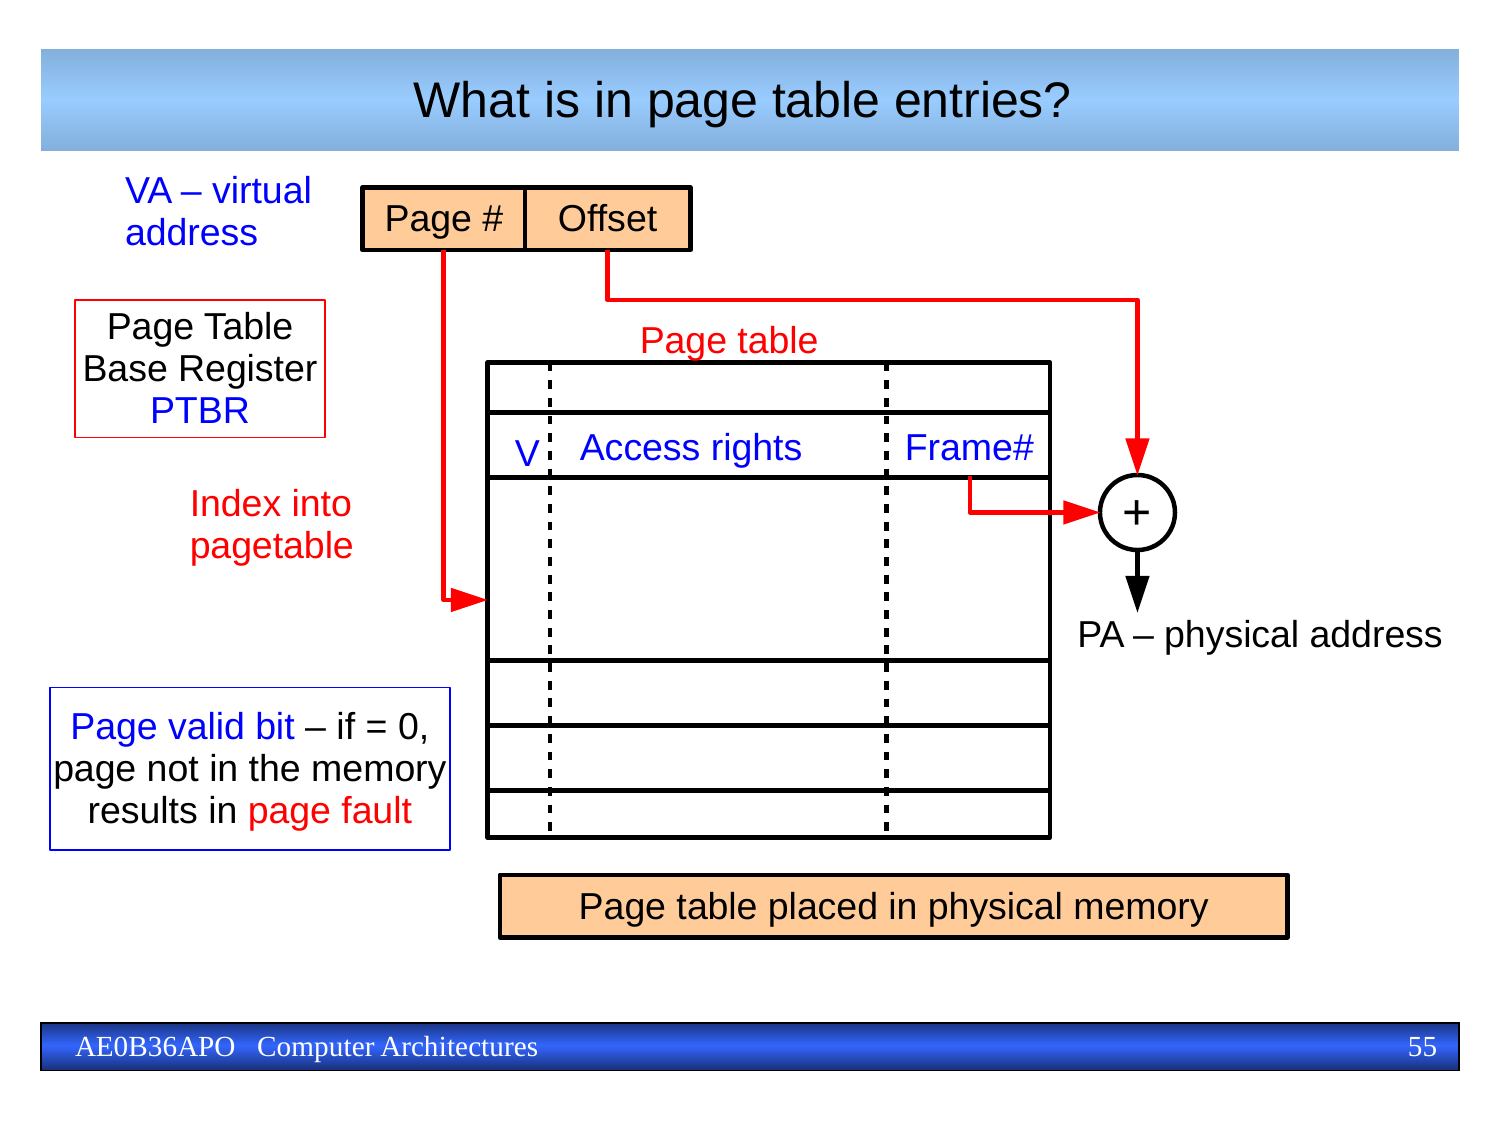

# What is in page table entries?
VA – virtual address
Page #
Offset
Page Table
Base Register
PTBR
Page table
Access rights
Frame#
V
Index into pagetable
+
PA – physical address
Page valid bit – if = 0,
page not in the memory
results in page fault
Page table placed in physical memory
AE0B36APO Computer Architectures
55